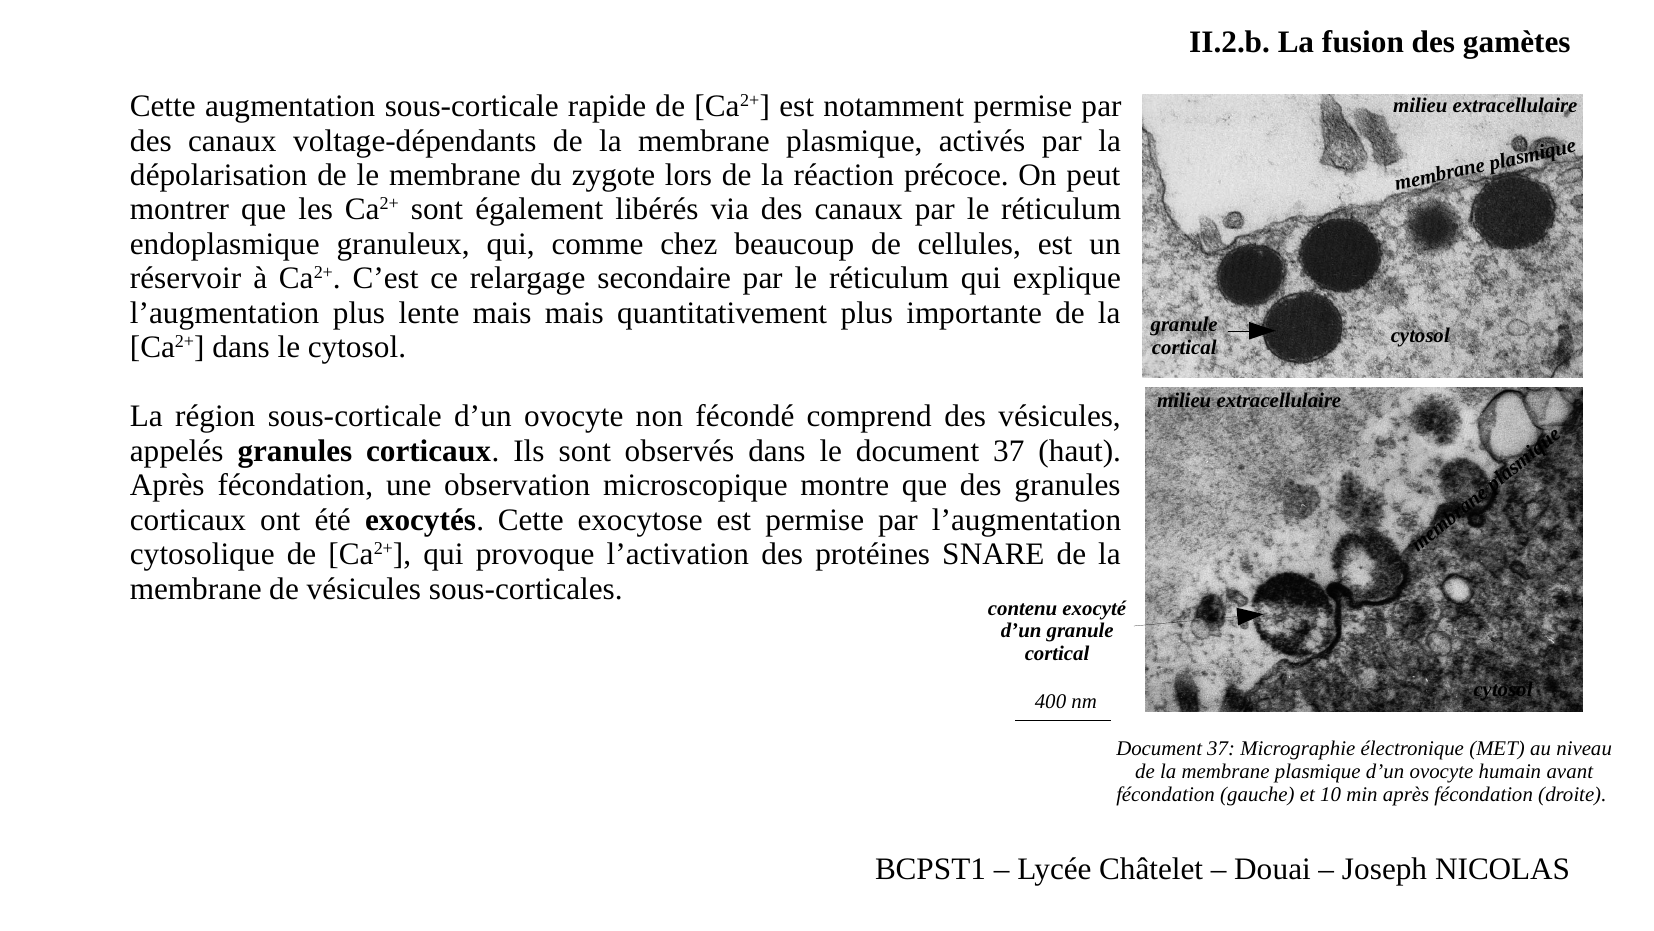

II.2.b. La fusion des gamètes
milieu extracellulaire
Cette augmentation sous-corticale rapide de [Ca2+] est notamment permise par des canaux voltage-dépendants de la membrane plasmique, activés par la dépolarisation de le membrane du zygote lors de la réaction précoce. On peut montrer que les Ca2+ sont également libérés via des canaux par le réticulum endoplasmique granuleux, qui, comme chez beaucoup de cellules, est un réservoir à Ca2+. C’est ce relargage secondaire par le réticulum qui explique l’augmentation plus lente mais mais quantitativement plus importante de la [Ca2+] dans le cytosol.
La région sous-corticale d’un ovocyte non fécondé comprend des vésicules, appelés granules corticaux. Ils sont observés dans le document 37 (haut). Après fécondation, une observation microscopique montre que des granules corticaux ont été exocytés. Cette exocytose est permise par l’augmentation cytosolique de [Ca2+], qui provoque l’activation des protéines SNARE de la membrane de vésicules sous-corticales.
membrane plasmique
granule
cortical
cytosol
milieu extracellulaire
membrane plasmique
contenu exocyté d’un granule
cortical
cytosol
400 nm
Document 37: Micrographie électronique (MET) au niveau de la membrane plasmique d’un ovocyte humain avant fécondation (gauche) et 10 min après fécondation (droite).
BCPST1 – Lycée Châtelet – Douai – Joseph NICOLAS